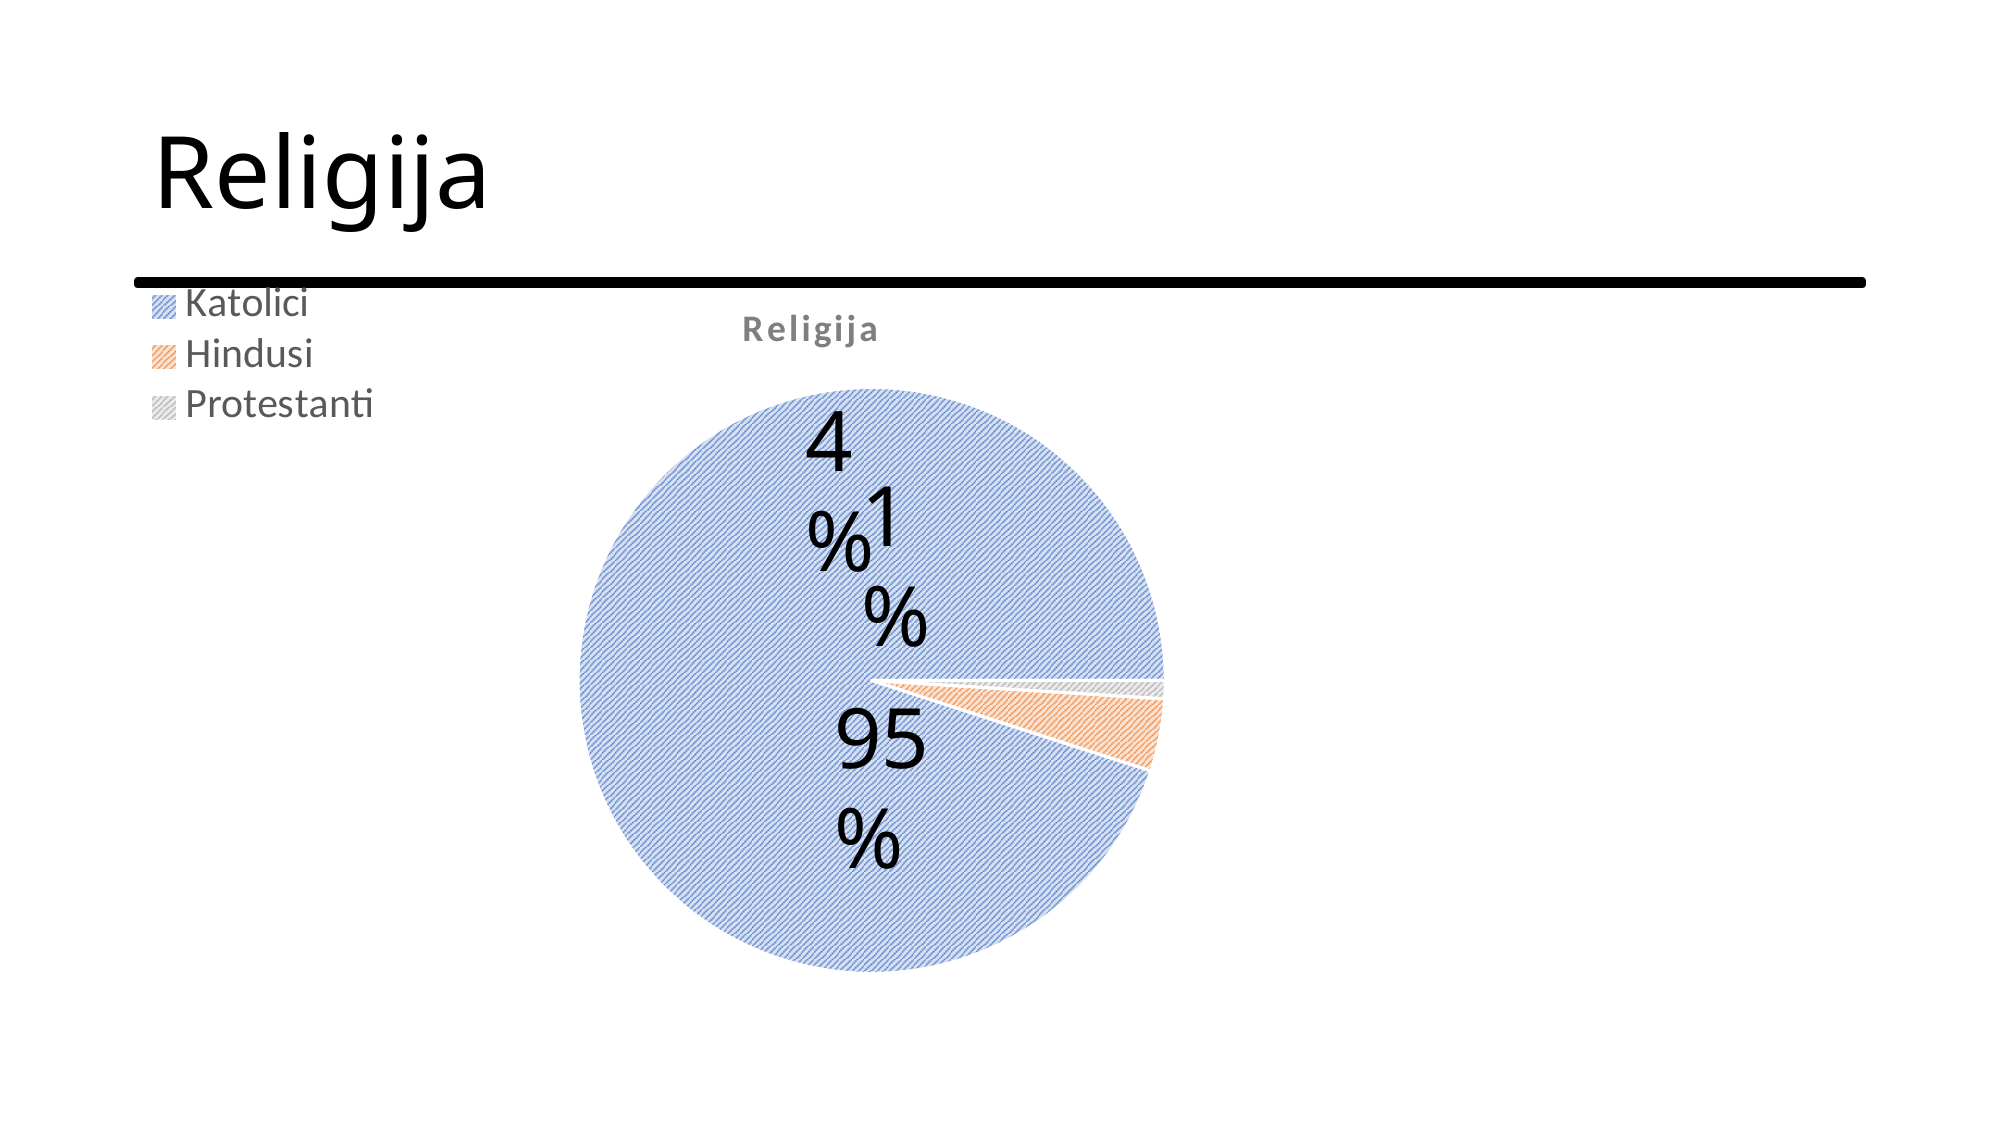

# Religija
### Chart: Religija
| Category | Skup1 |
|---|---|
| Katolici | 0.95 |
| Hindusi | 0.04 |
| Protestanti | 0.01 |4%
1%
95%